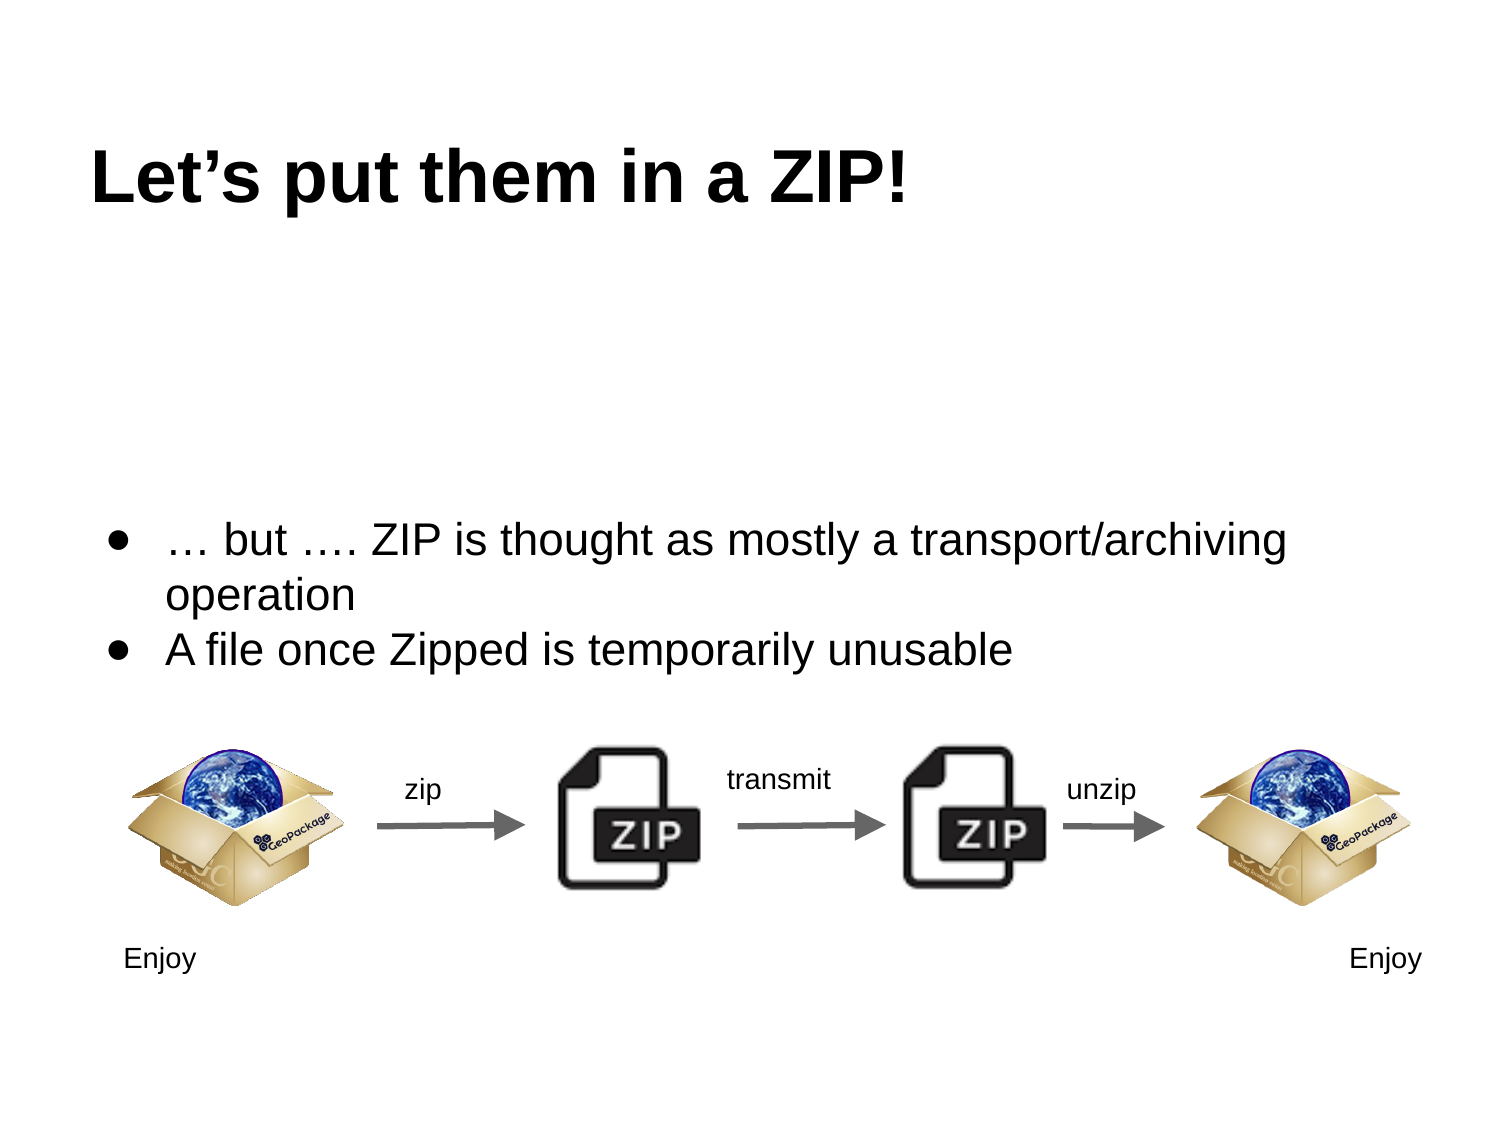

# Let’s put them in a ZIP!
… but …. ZIP is thought as mostly a transport/archiving operation
A file once Zipped is temporarily unusable
transmit
zip
unzip
Enjoy
Enjoy